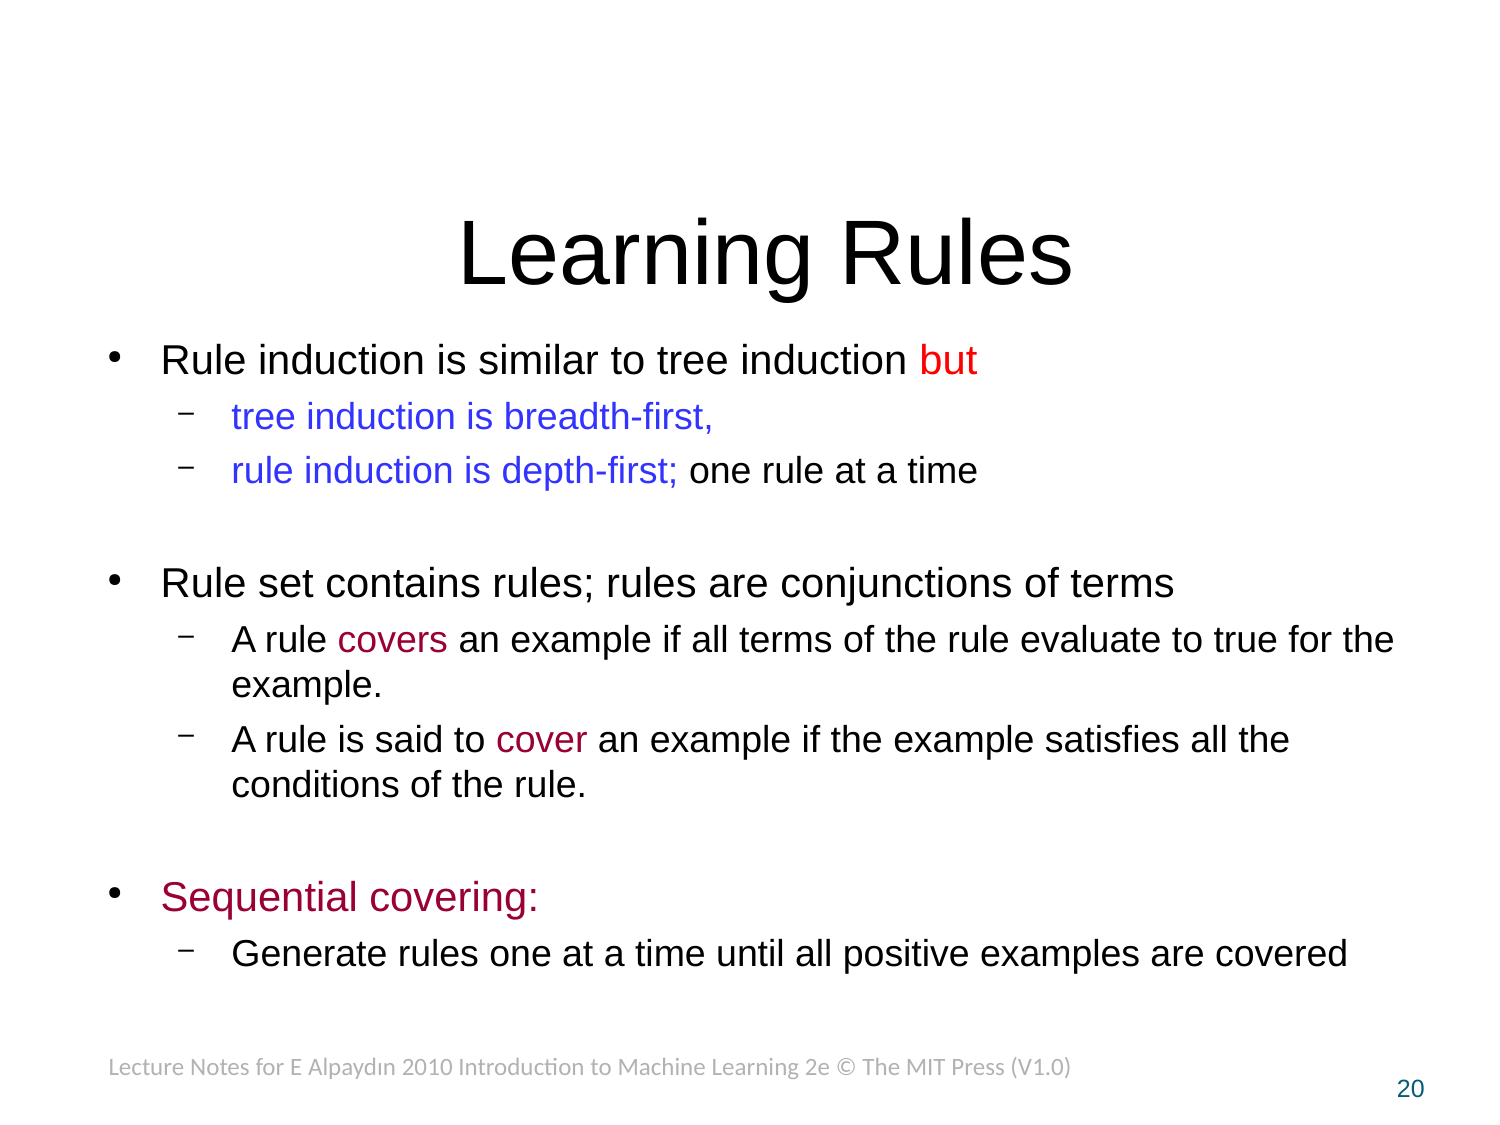

# Learning Rules
Rule induction is similar to tree induction but
tree induction is breadth-first,
rule induction is depth-first; one rule at a time
Rule set contains rules; rules are conjunctions of terms
A rule covers an example if all terms of the rule evaluate to true for the example.
A rule is said to cover an example if the example satisfies all the conditions of the rule.
Sequential covering:
Generate rules one at a time until all positive examples are covered
Lecture Notes for E Alpaydın 2010 Introduction to Machine Learning 2e © The MIT Press (V1.0)